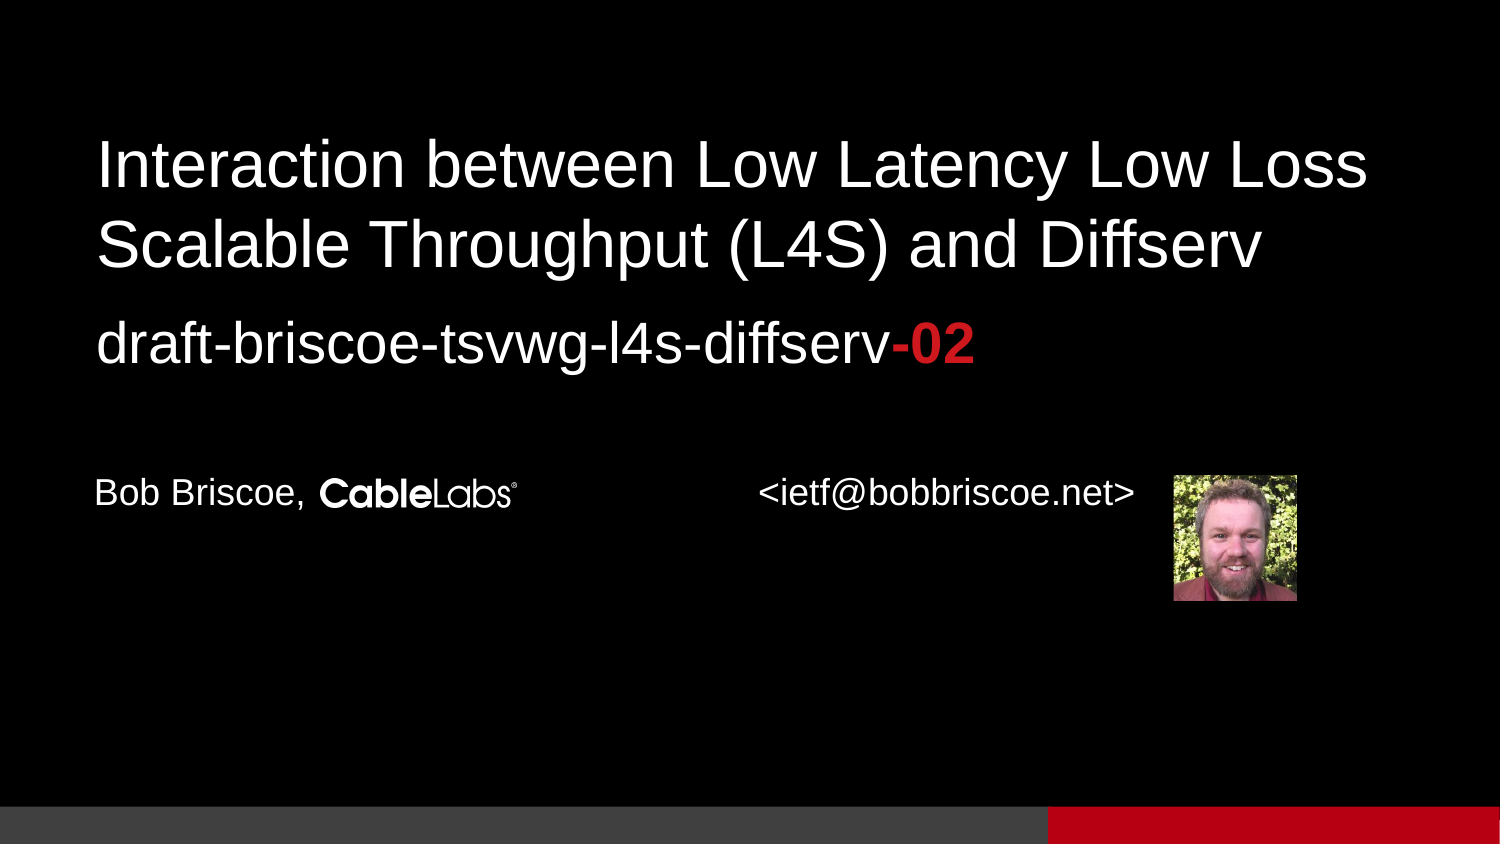

Interaction between Low Latency Low Loss Scalable Throughput (L4S) and Diffserv
draft-briscoe-tsvwg-l4s-diffserv-02
Bob Briscoe, CableLabs 				<ietf@bobbriscoe.net>